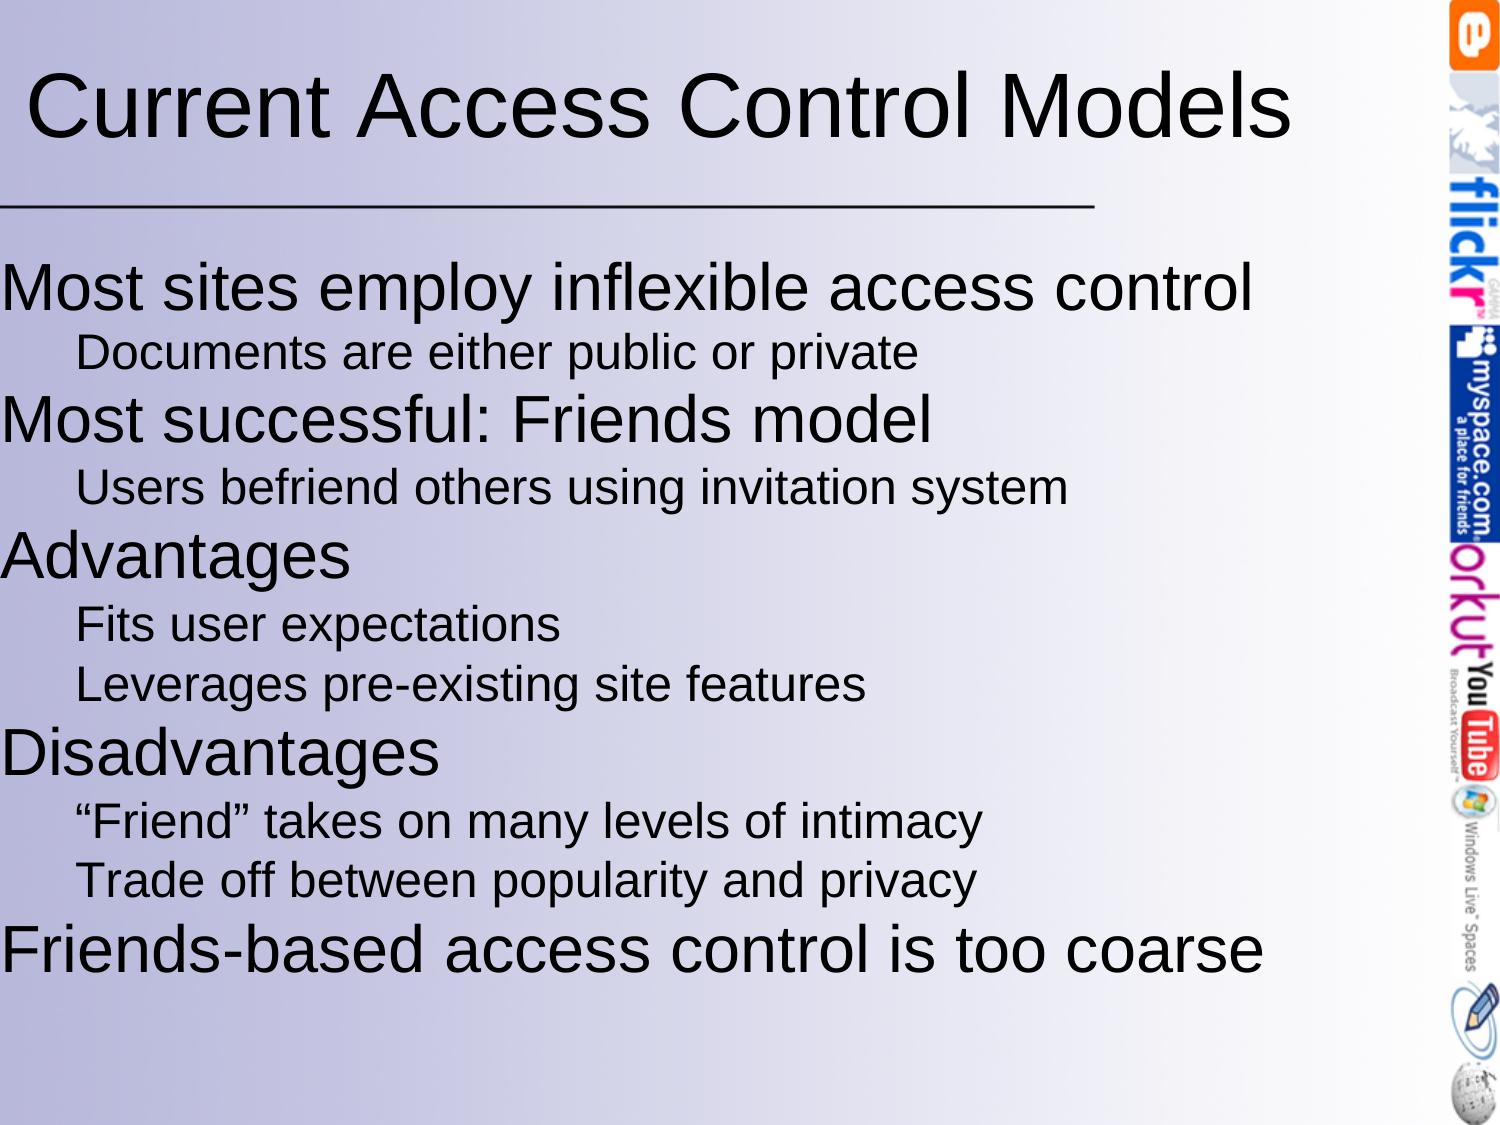

# Current Access Control Models
Most sites employ inflexible access control
Documents are either public or private
Most successful: Friends model
Users befriend others using invitation system
Advantages
Fits user expectations
Leverages pre-existing site features
Disadvantages
“Friend” takes on many levels of intimacy
Trade off between popularity and privacy
Friends-based access control is too coarse